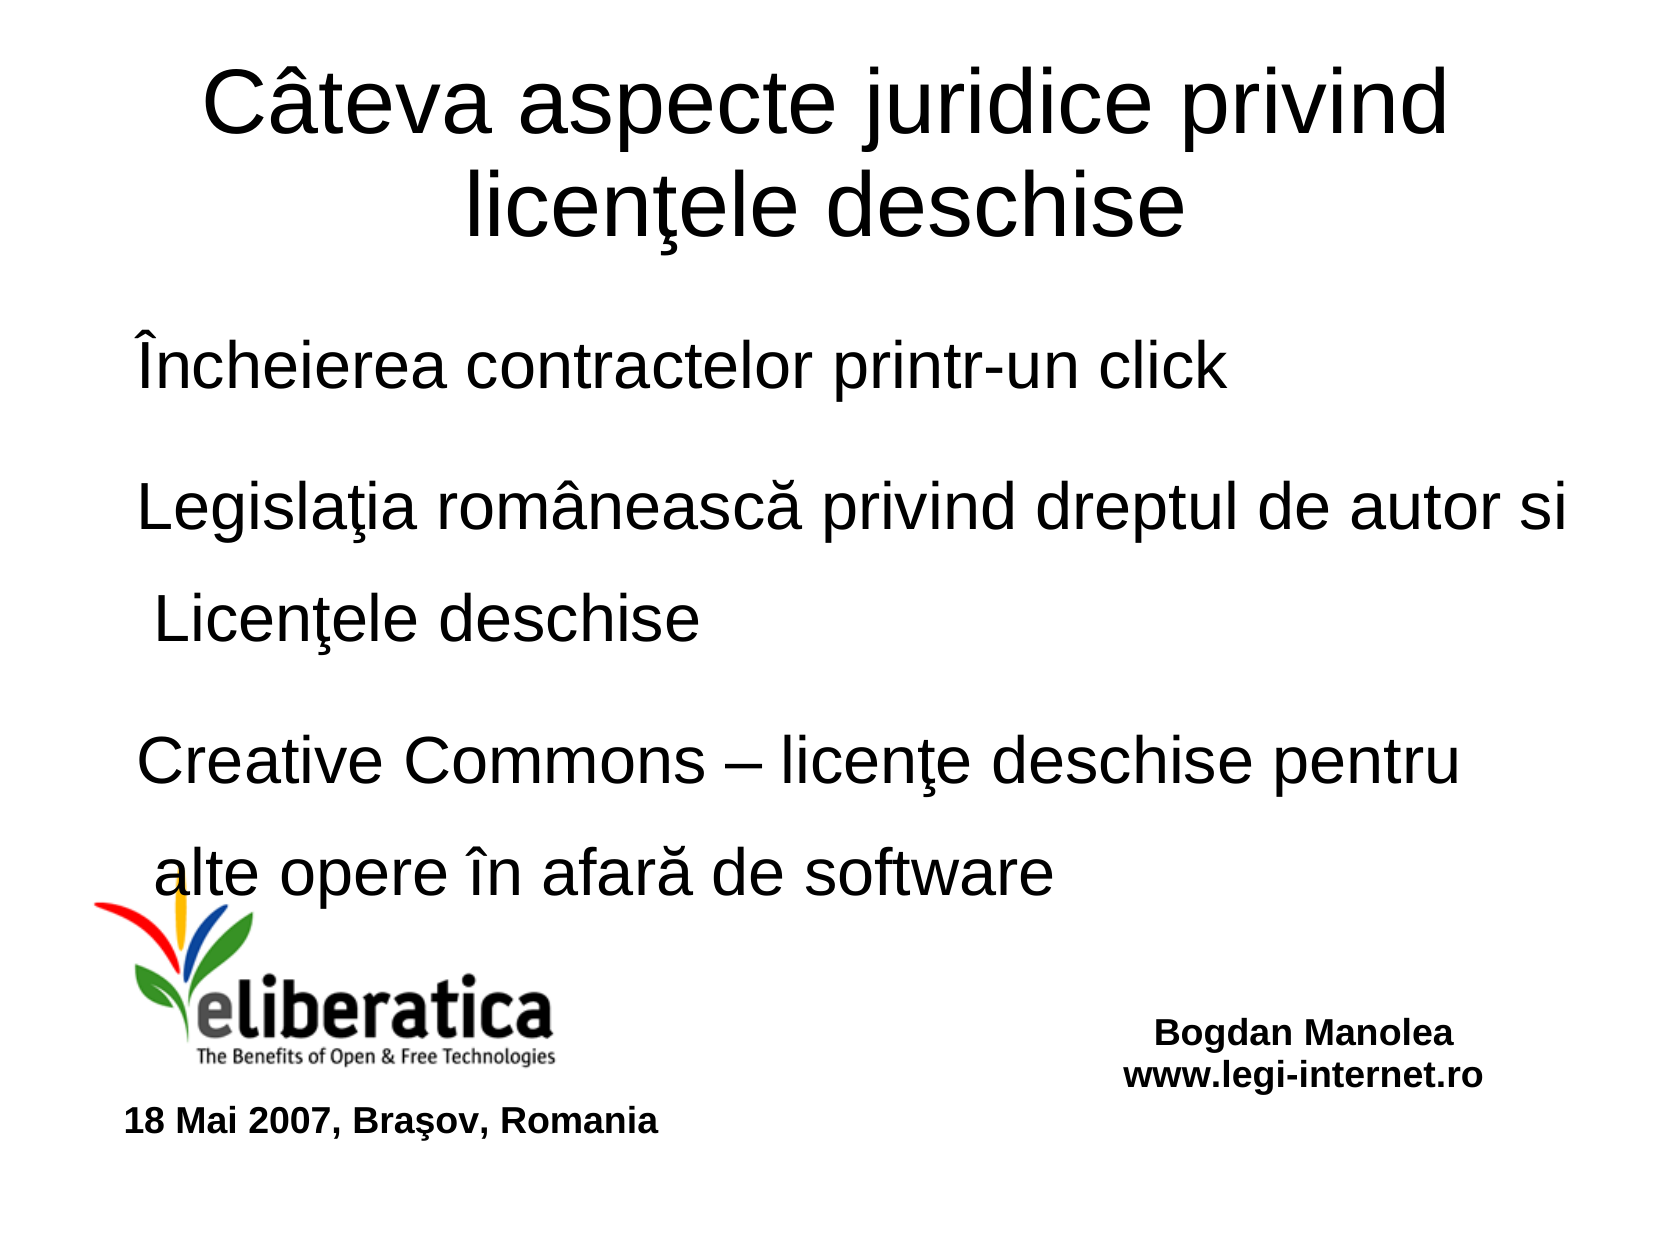

# Câteva aspecte juridice privind licenţele deschise
 Încheierea contractelor printr-un click
 Legislaţia românească privind dreptul de autor si Licenţele deschise
 Creative Commons – licenţe deschise pentru alte opere în afară de software
Bogdan Manolea
www.legi-internet.ro
18 Mai 2007, Braşov, Romania